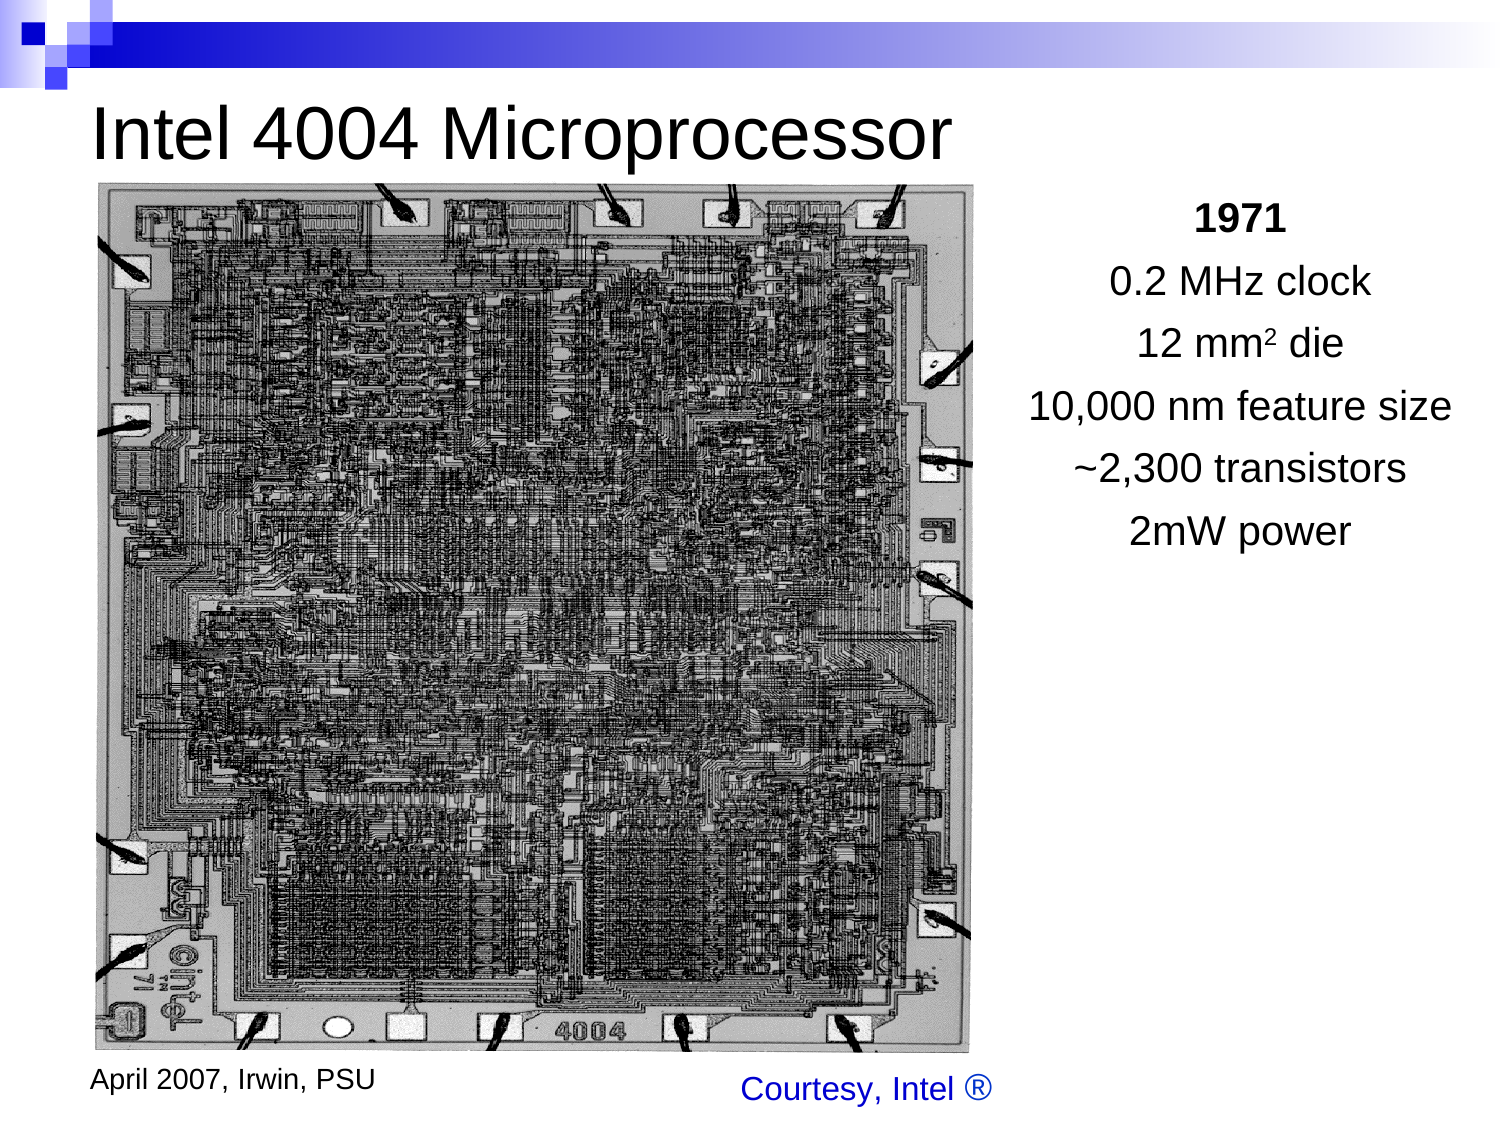

# Intel 4004 Microprocessor
1971
0.2 MHz clock
12 mm2 die
10,000 nm feature size
~2,300 transistors
2mW power
April 2007, Irwin, PSU
Courtesy, Intel ®